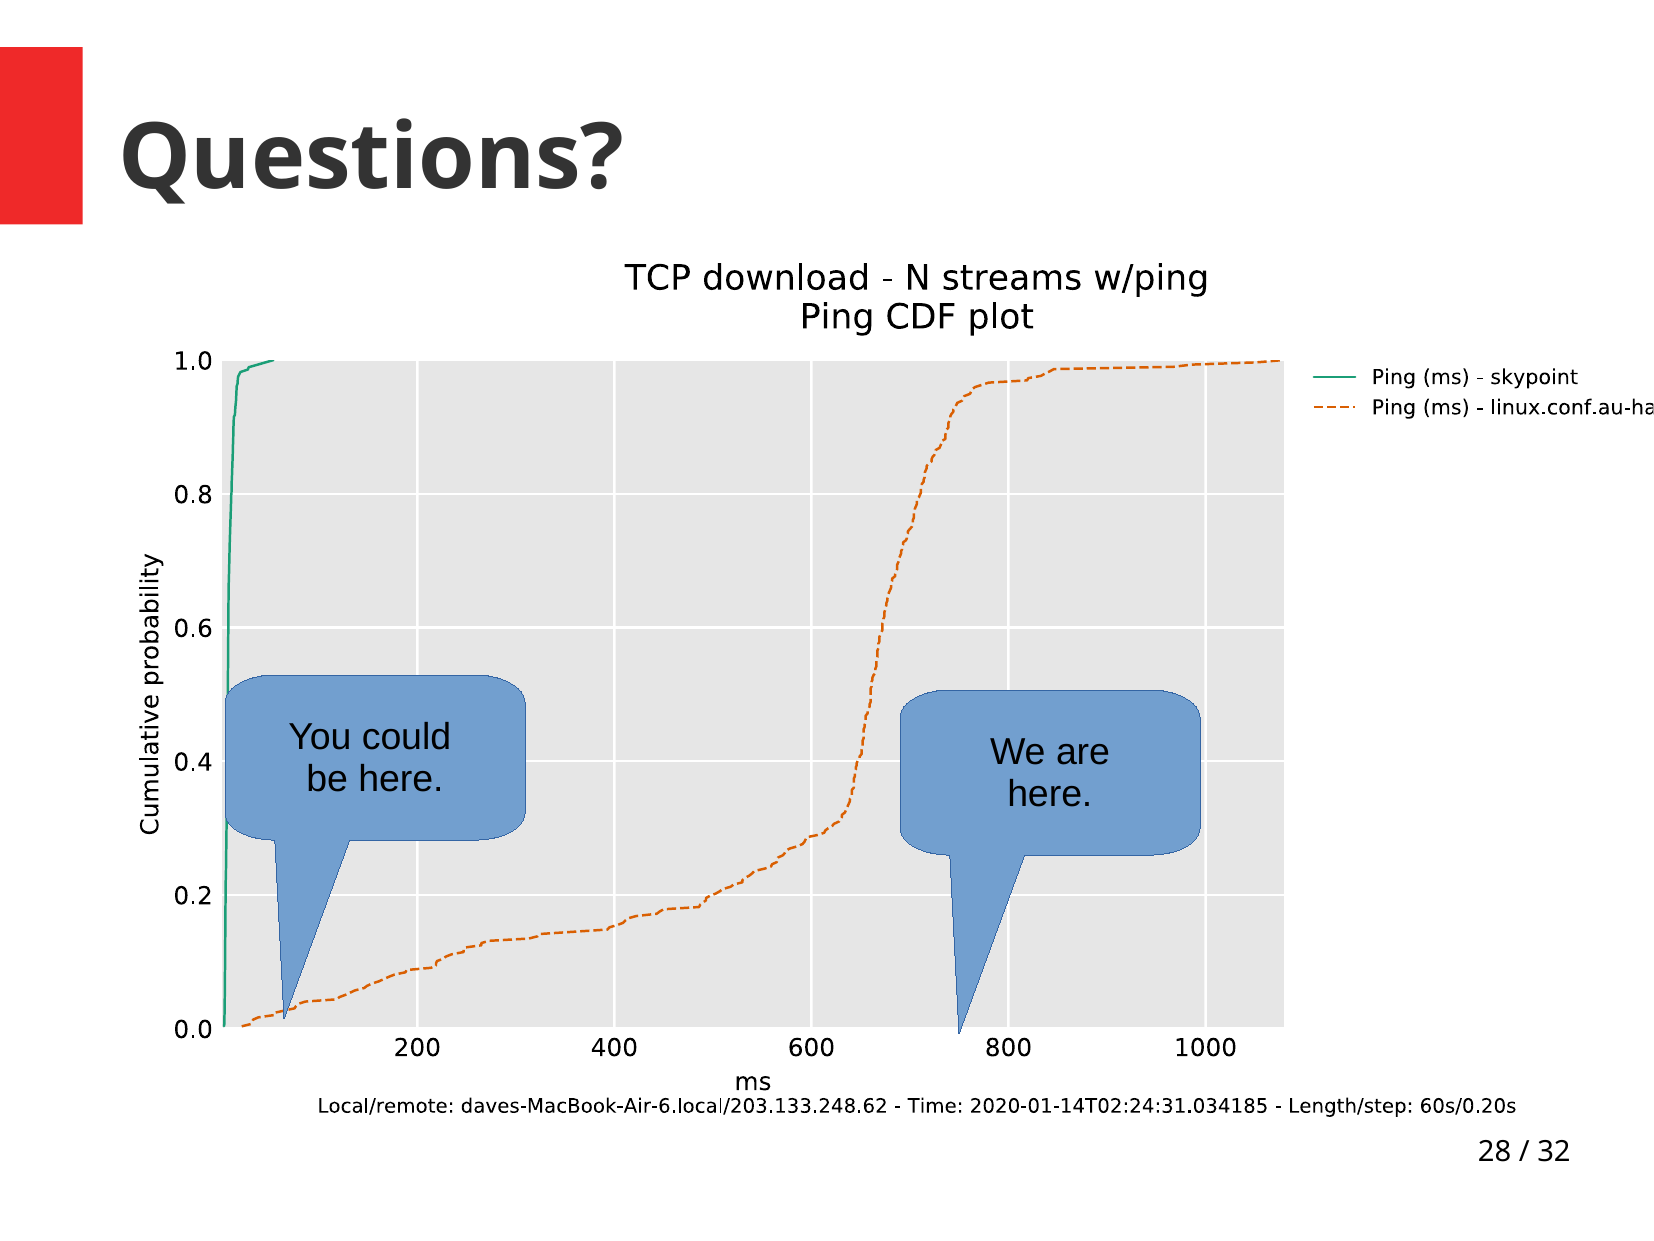

# Questions?
You could
be here.
We are
here.
28